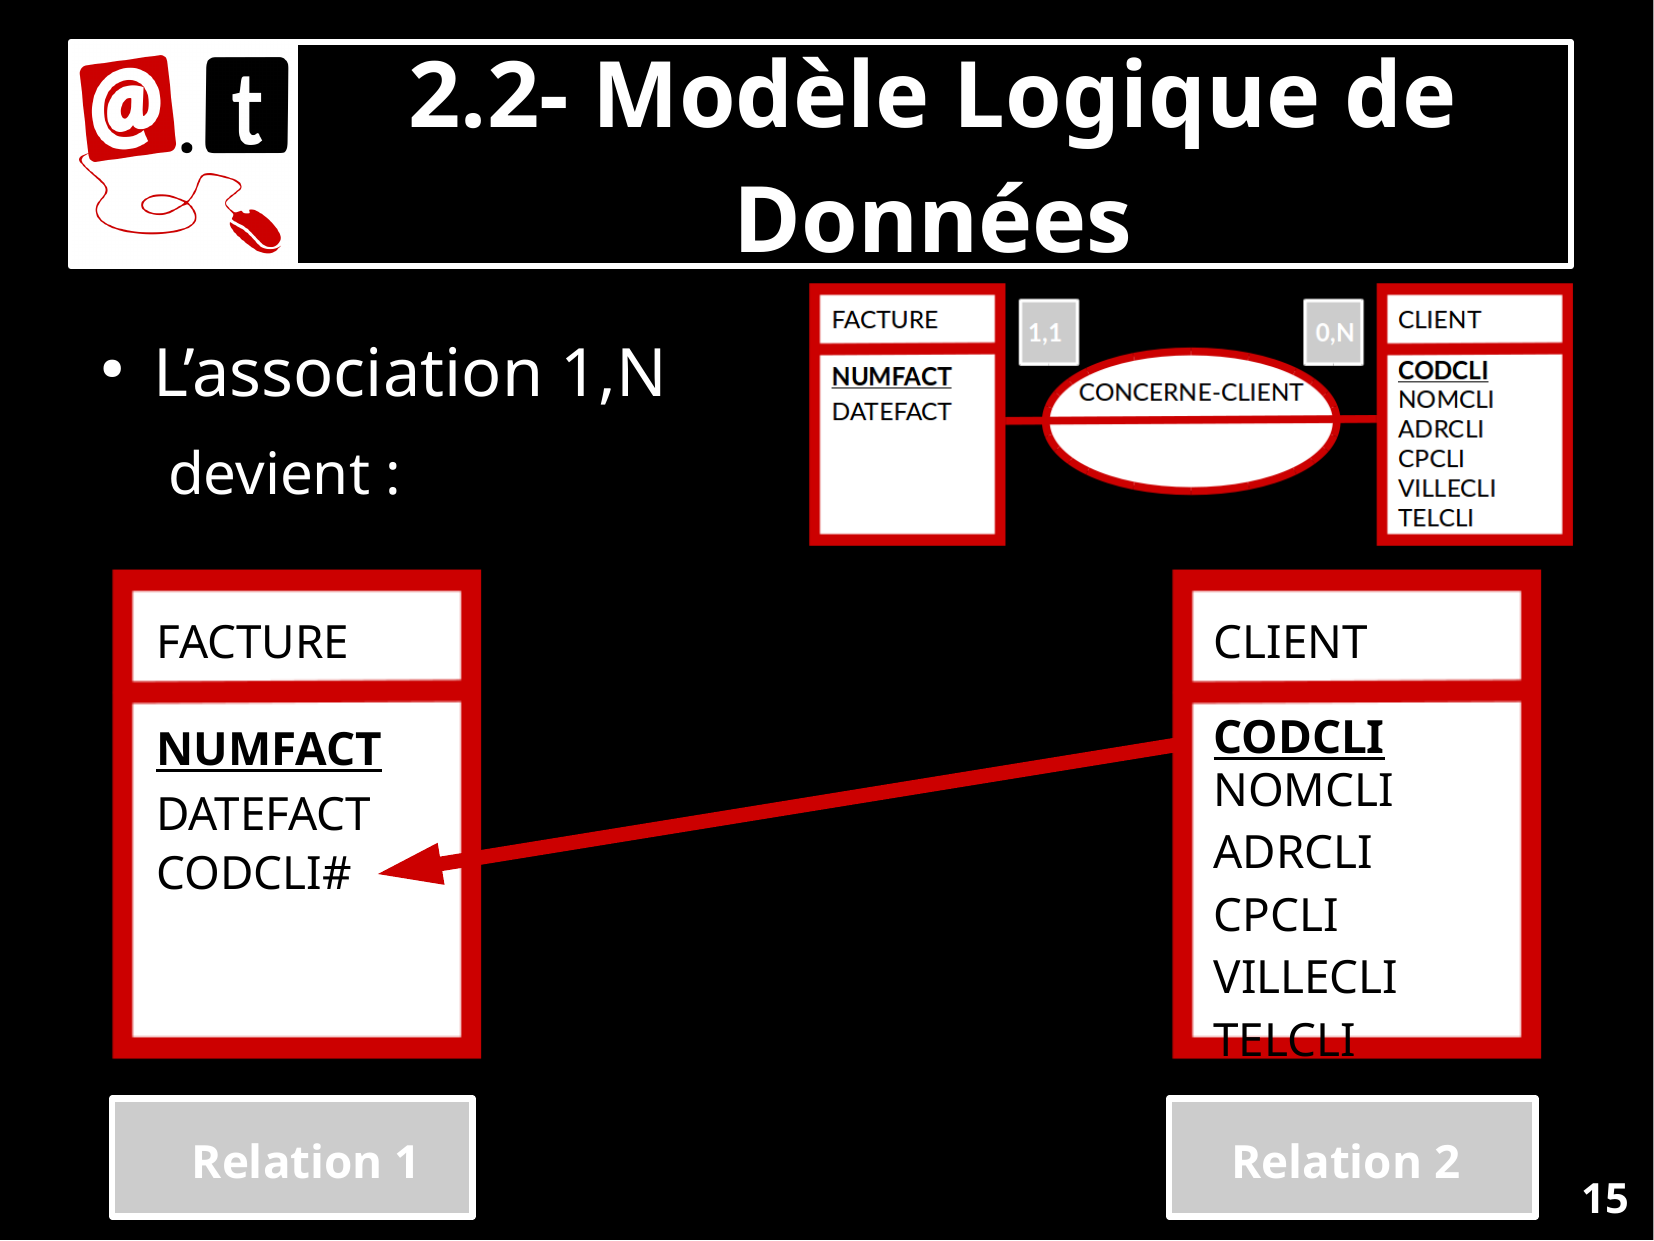

# 2.2- Modèle Logique de Données
L’association 1,N
devient :
FACTURE
CLIENT
CODCLI
NUMFACT
NOMCLI
ADRCLI
CPCLI
VILLECLI
TELCLI
DATEFACT
CODCLI#
Relation 1
Relation 2
15